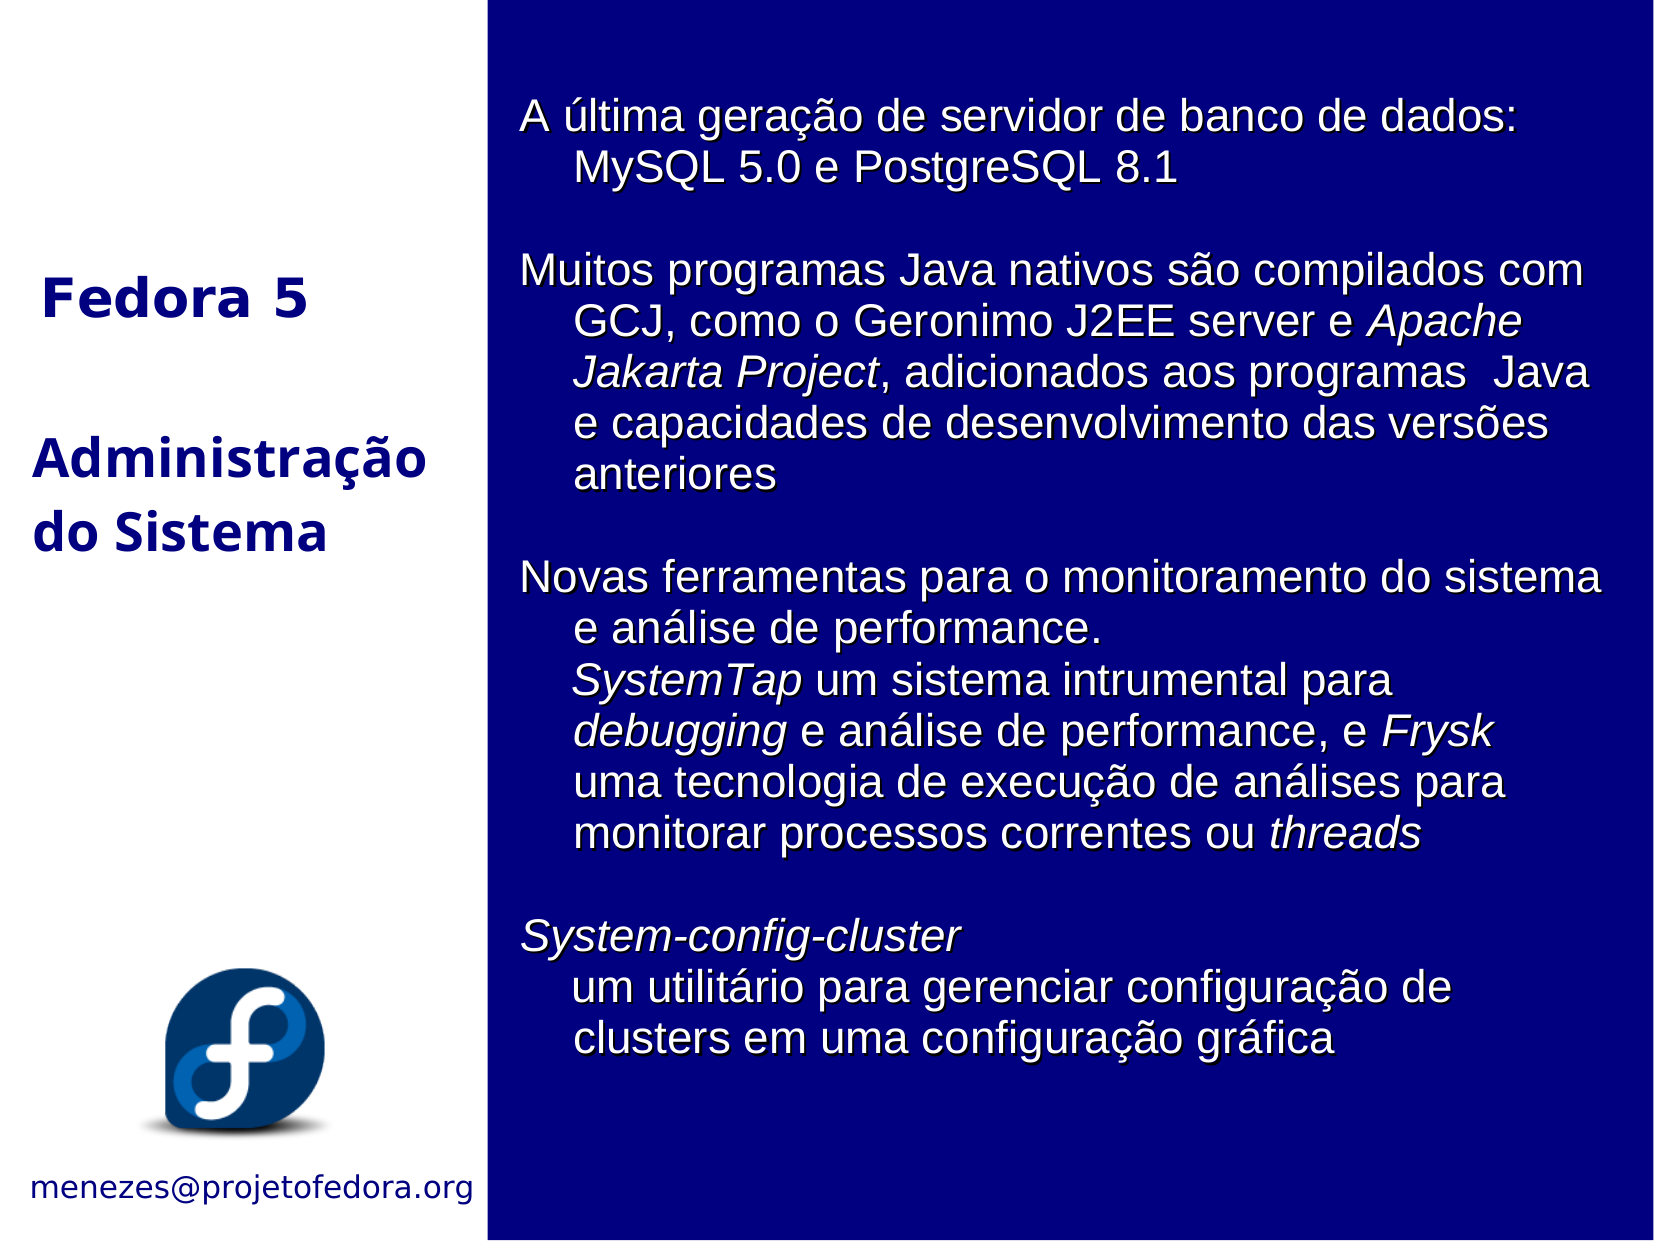

A última geração de servidor de banco de dados: MySQL 5.0 e PostgreSQL 8.1
Muitos programas Java nativos são compilados com GCJ, como o Geronimo J2EE server e Apache Jakarta Project, adicionados aos programas Java e capacidades de desenvolvimento das versões anteriores
Novas ferramentas para o monitoramento do sistema e análise de performance.
 SystemTap um sistema intrumental para debugging e análise de performance, e Frysk uma tecnologia de execução de análises para monitorar processos correntes ou threads
System-config-cluster
 um utilitário para gerenciar configuração de clusters em uma configuração gráfica
Fedora 5
Administração
do Sistema